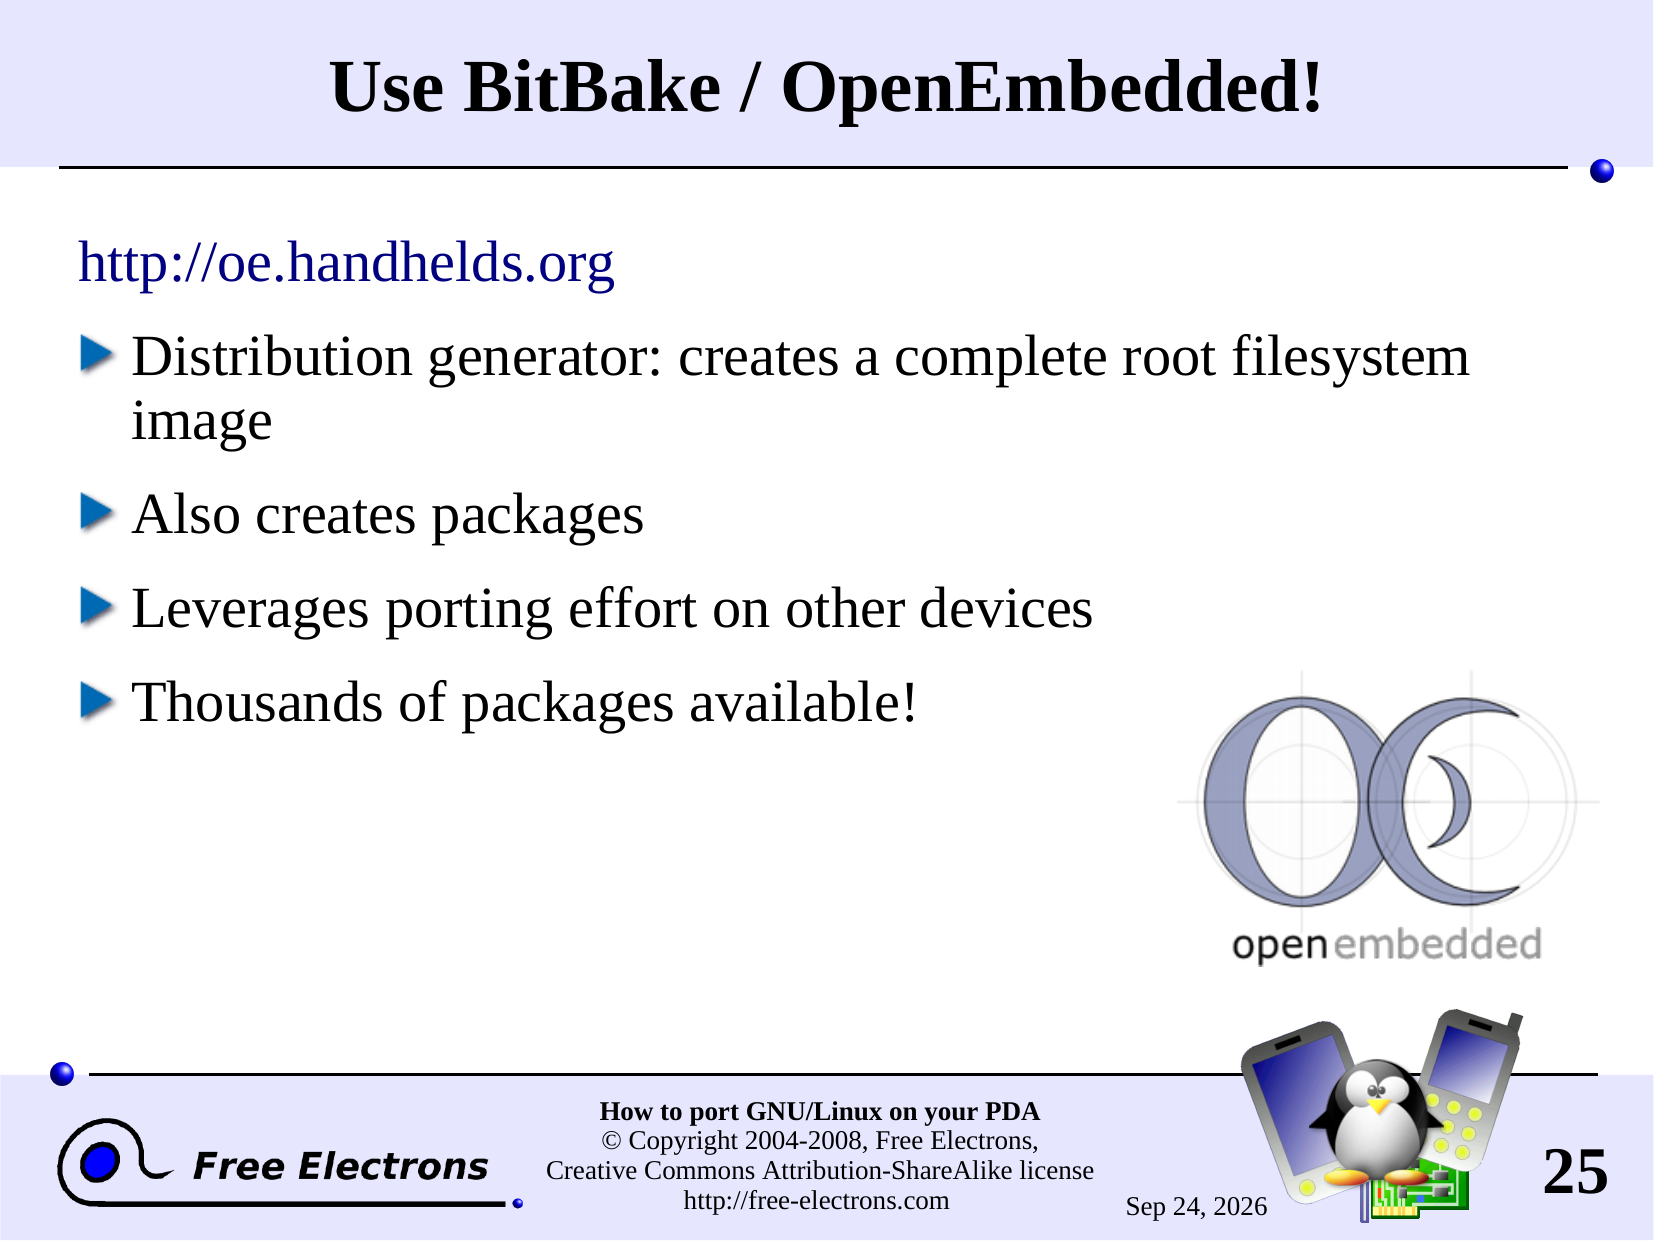

# Use BitBake / OpenEmbedded!
http://oe.handhelds.org
Distribution generator: creates a complete root filesystem image
Also creates packages
Leverages porting effort on other devices
Thousands of packages available!